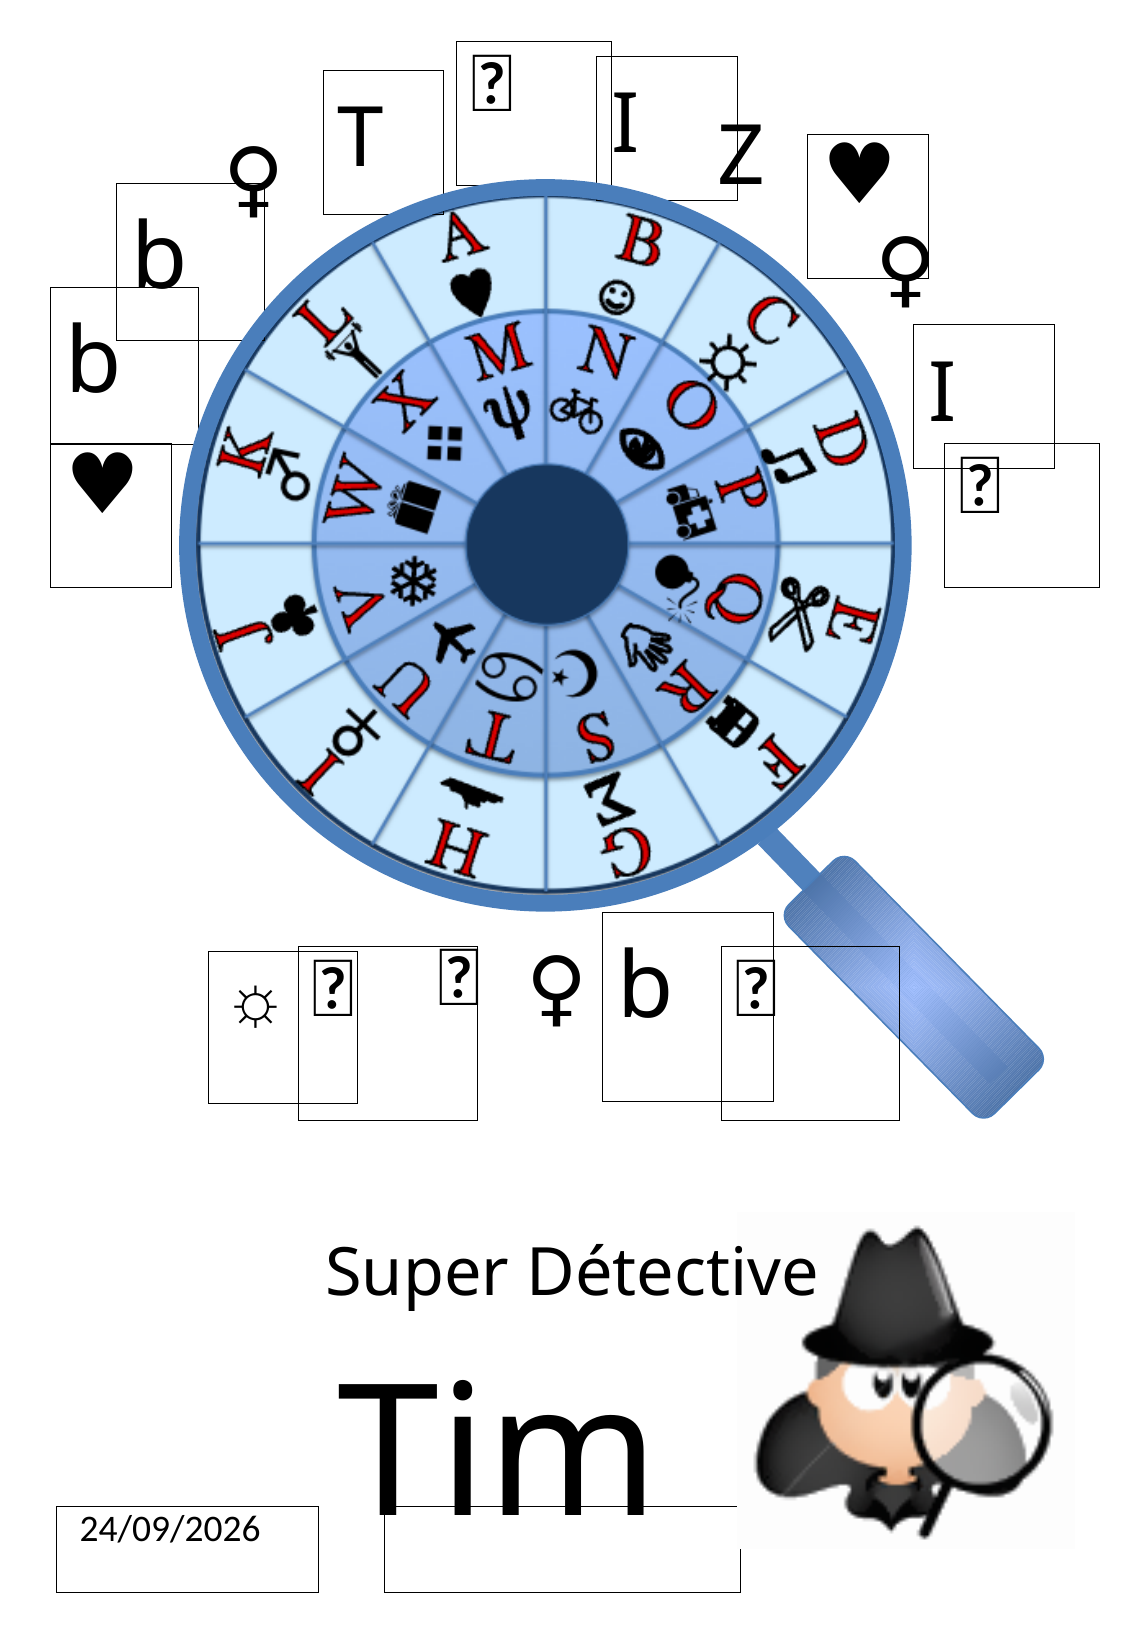


I
T
Z
♥
♀
b
♀
b
I
♥

b


♀

☼
Super Détective
Tim